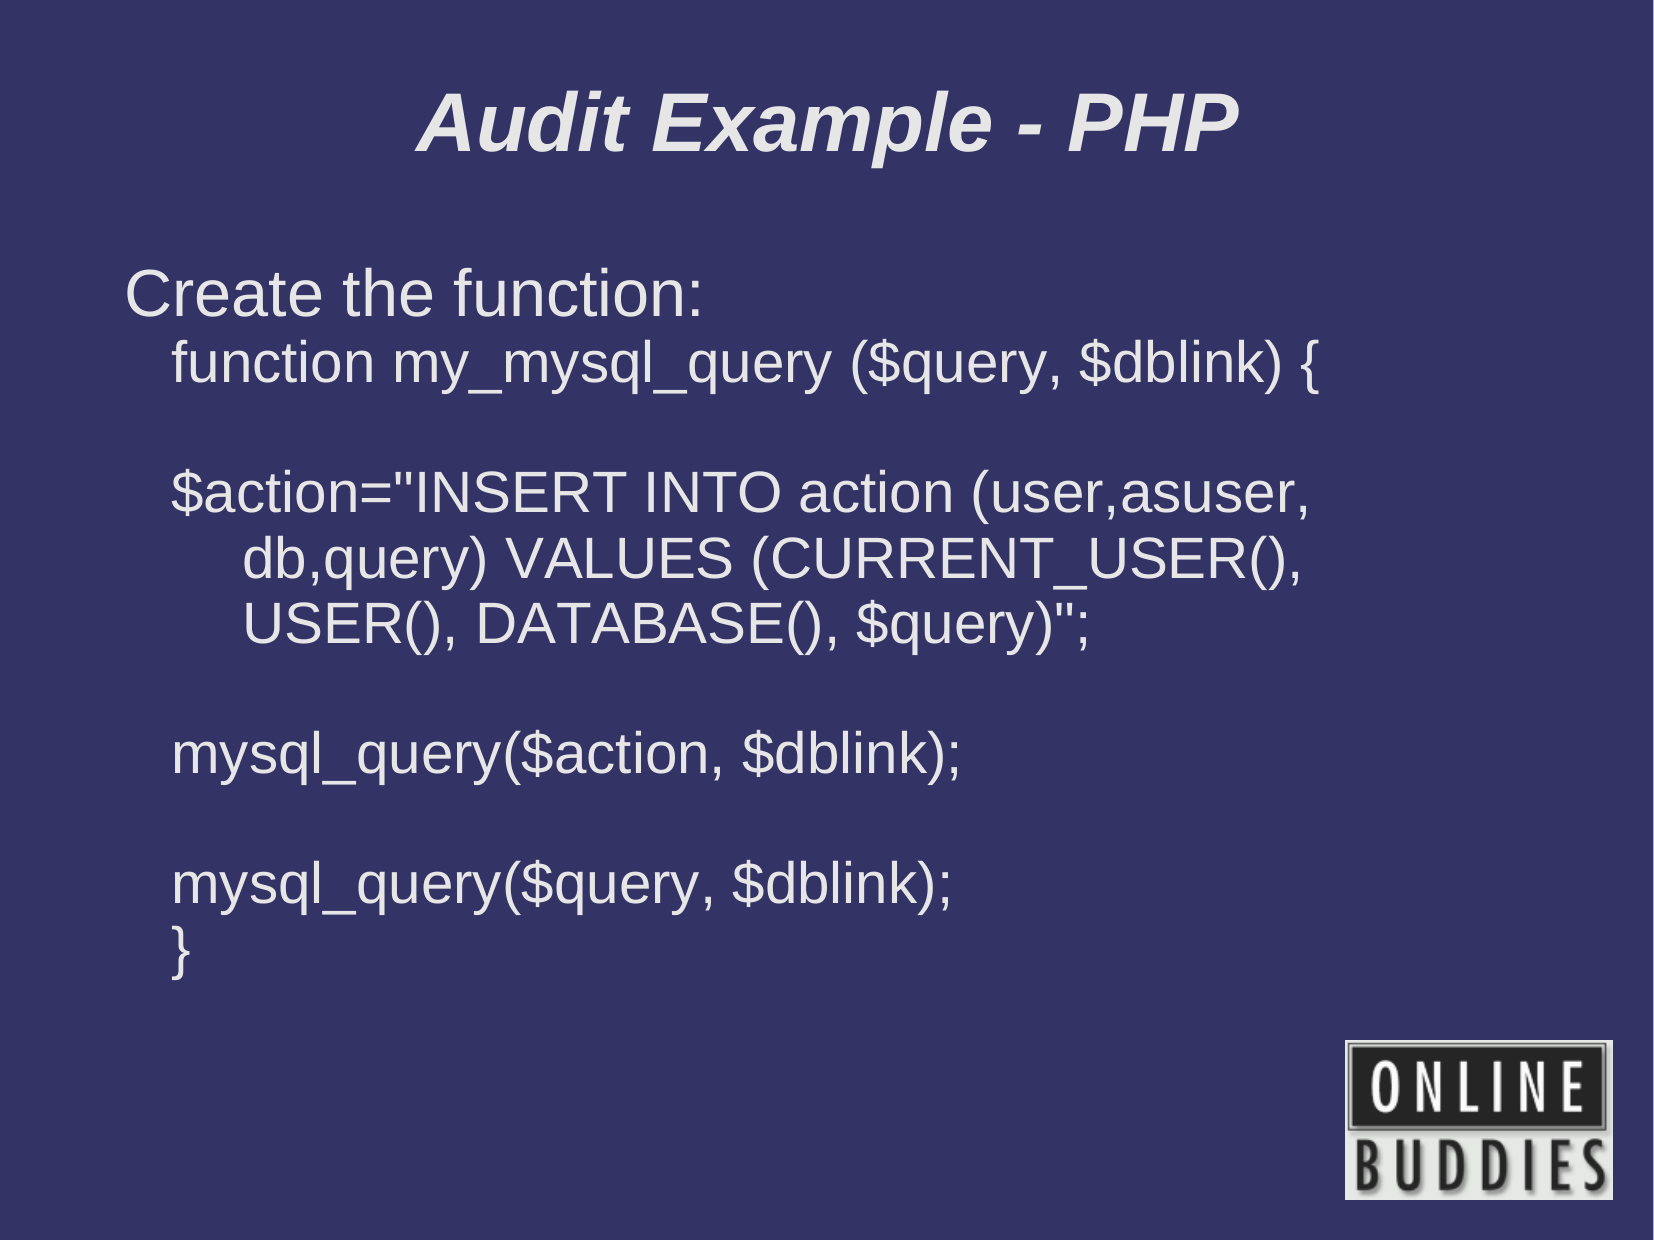

# Audit Example - PHP
Create the function:
function my_mysql_query ($query, $dblink) {
$action="INSERT INTO action (user,asuser, db,query) VALUES (CURRENT_USER(), USER(), DATABASE(), $query)";
mysql_query($action, $dblink);
mysql_query($query, $dblink);
}